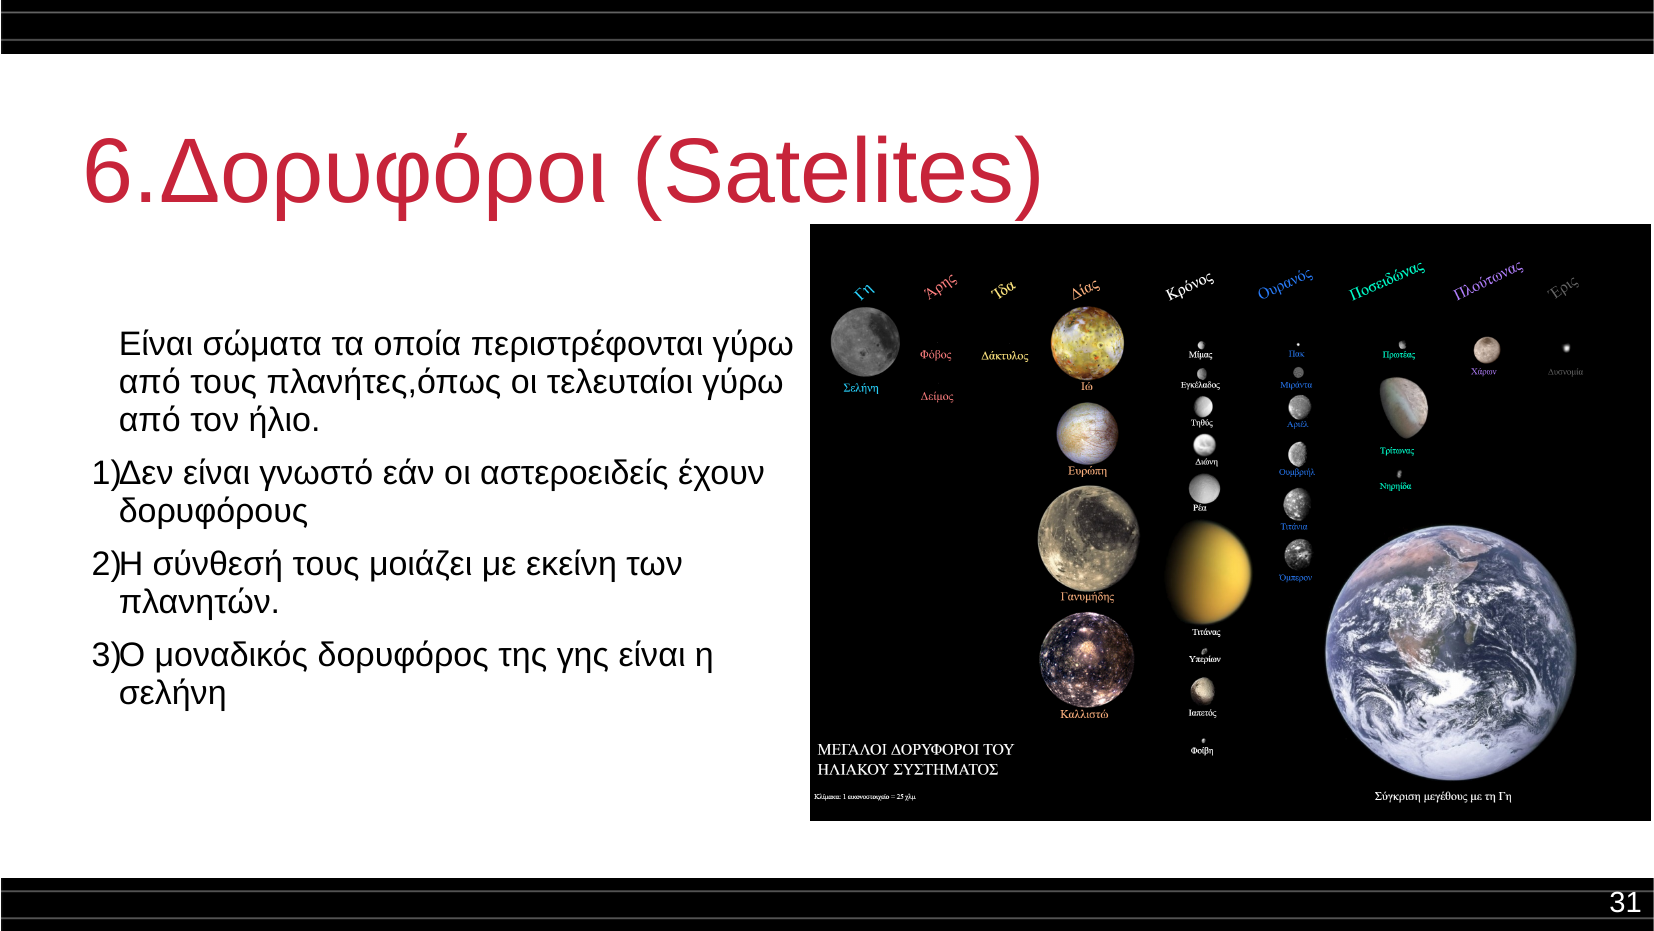

# 6.Δορυφόροι (Satelites)
Είναι σώματα τα οποία περιστρέφονται γύρω από τους πλανήτες,όπως οι τελευταίοι γύρω από τον ήλιο.
Δεν είναι γνωστό εάν οι αστεροειδείς έχουν δορυφόρους
Η σύνθεσή τους μοιάζει με εκείνη των πλανητών.
Ο μοναδικός δορυφόρος της γης είναι η σελήνη